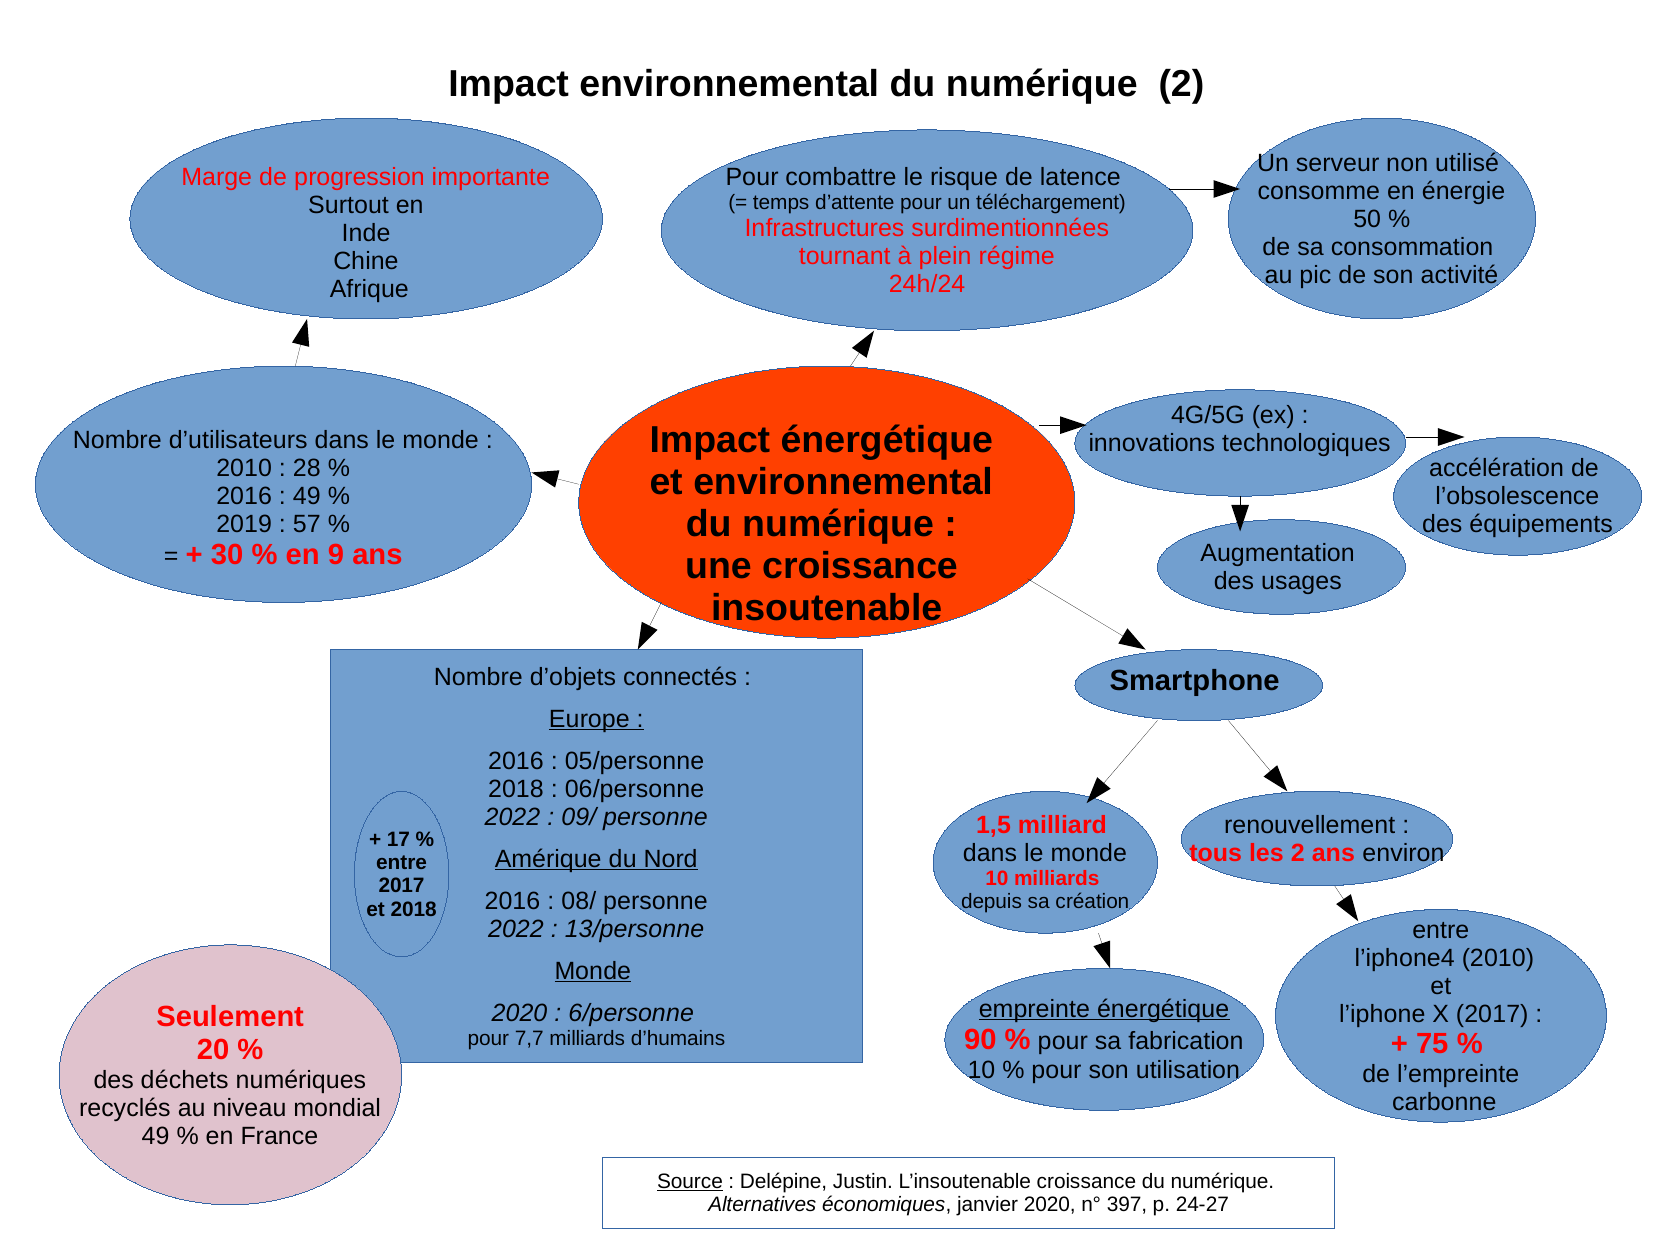

# Impact environnemental du numérique (2)
Marge de progression importante
Surtout en
Inde
Chine
 Afrique
Un serveur non utilisé
consomme en énergie
50 %
de sa consommation
au pic de son activité
Pour combattre le risque de latence
(= temps d’attente pour un téléchargement)
Infrastructures surdimentionnées
tournant à plein régime
24h/24
Nombre d’utilisateurs dans le monde :
2010 : 28 %
2016 : 49 %
2019 : 57 %
= + 30 % en 9 ans
Impact énergétique
et environnemental
du numérique :
une croissance
insoutenable
4G/5G (ex) :
innovations technologiques
accélération de
l’obsolescence
des équipements
Augmentation
des usages
Nombre d’objets connectés :
Europe :
2016 : 05/personne
2018 : 06/personne
2022 : 09/ personne
Amérique du Nord
2016 : 08/ personne
2022 : 13/personne
Monde
2020 : 6/personne
pour 7,7 milliards d’humains
Smartphone
+ 17 %
entre
2017
et 2018
1,5 milliard
dans le monde
10 milliards
depuis sa création
renouvellement :
tous les 2 ans environ
entre
 l’iphone4 (2010)
et
l’iphone X (2017) :
+ 75 %
de l’empreinte
 carbonne
Seulement
20 %
des déchets numériques
recyclés au niveau mondial
49 % en France
empreinte énergétique
90 % pour sa fabrication
10 % pour son utilisation
Source : Delépine, Justin. L’insoutenable croissance du numérique.
Alternatives économiques, janvier 2020, n° 397, p. 24-27